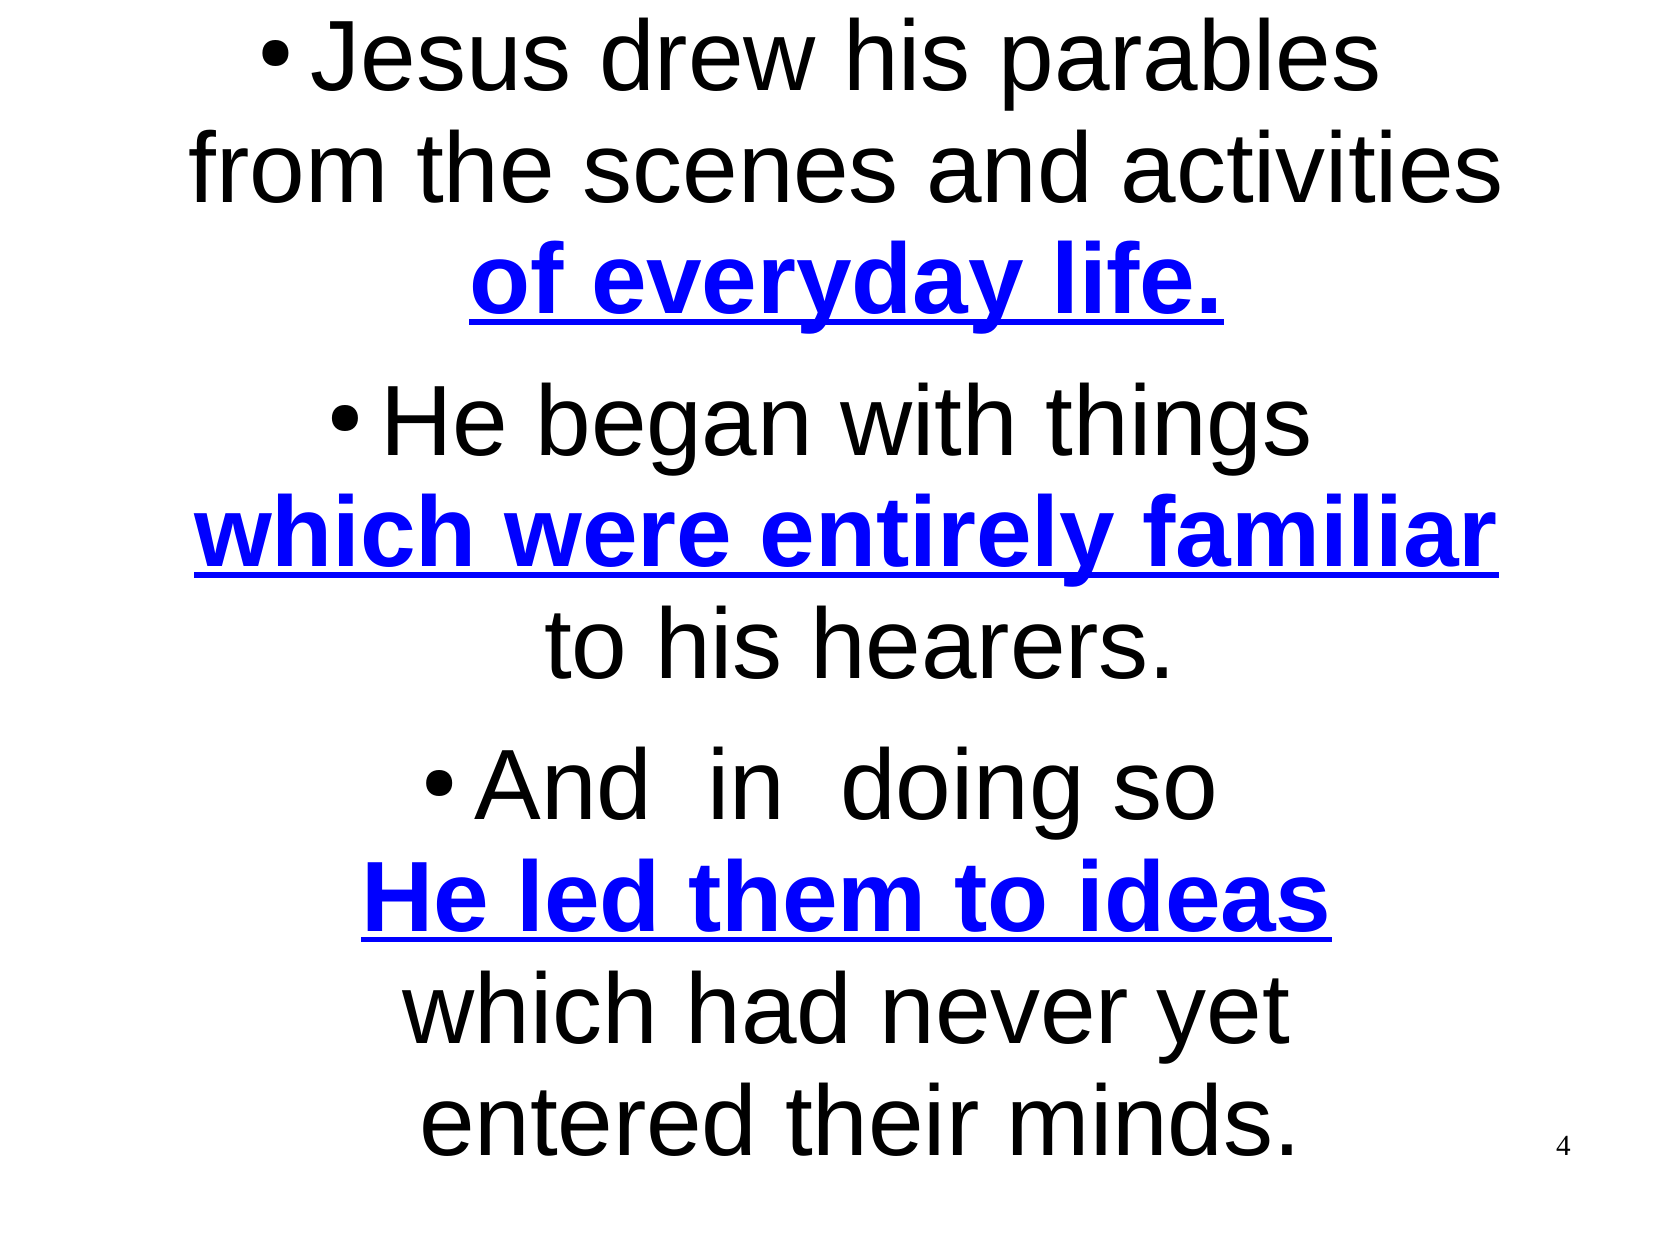

# Jesus drew his parables from the scenes and activities of everyday life.
He began with things
which were entirely familiar
to his hearers.
And in doing so
He led them to ideas
which had never yet
entered their minds.
4